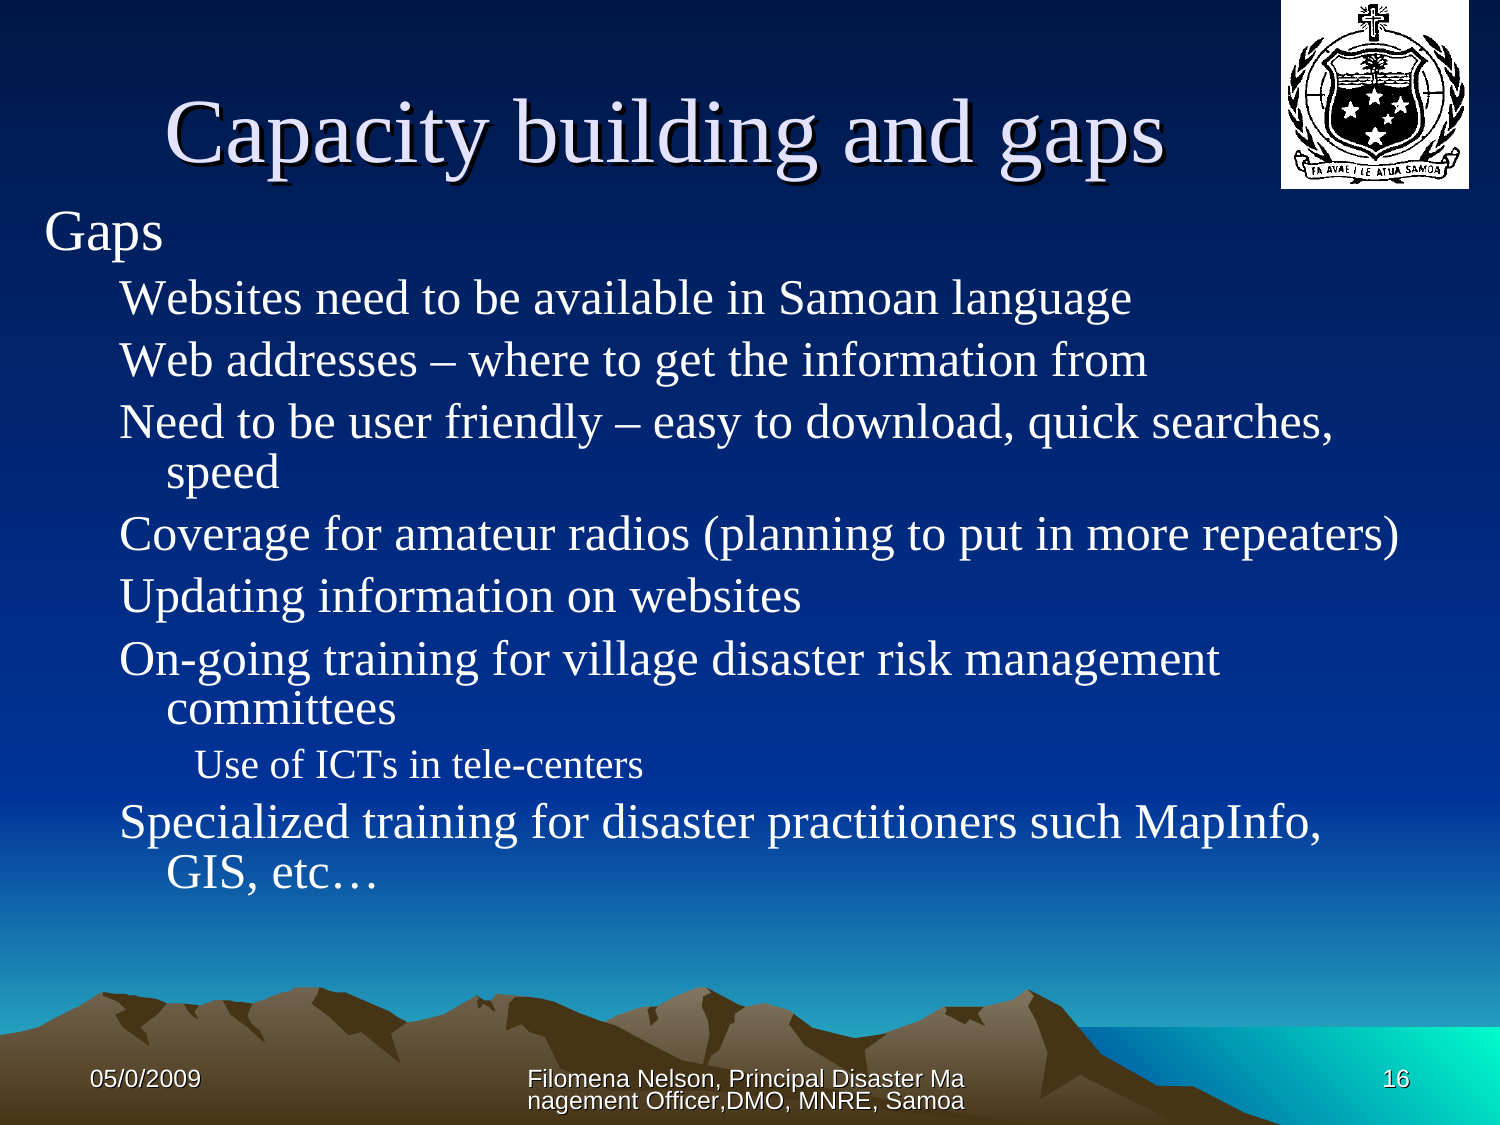

# Capacity building and gaps
Gaps
Websites need to be available in Samoan language
Web addresses – where to get the information from
Need to be user friendly – easy to download, quick searches, speed
Coverage for amateur radios (planning to put in more repeaters)
Updating information on websites
On-going training for village disaster risk management committees
Use of ICTs in tele-centers
Specialized training for disaster practitioners such MapInfo, GIS, etc…
05/0/2009
Filomena Nelson, Principal Disaster Management Officer,DMO, MNRE, Samoa
16